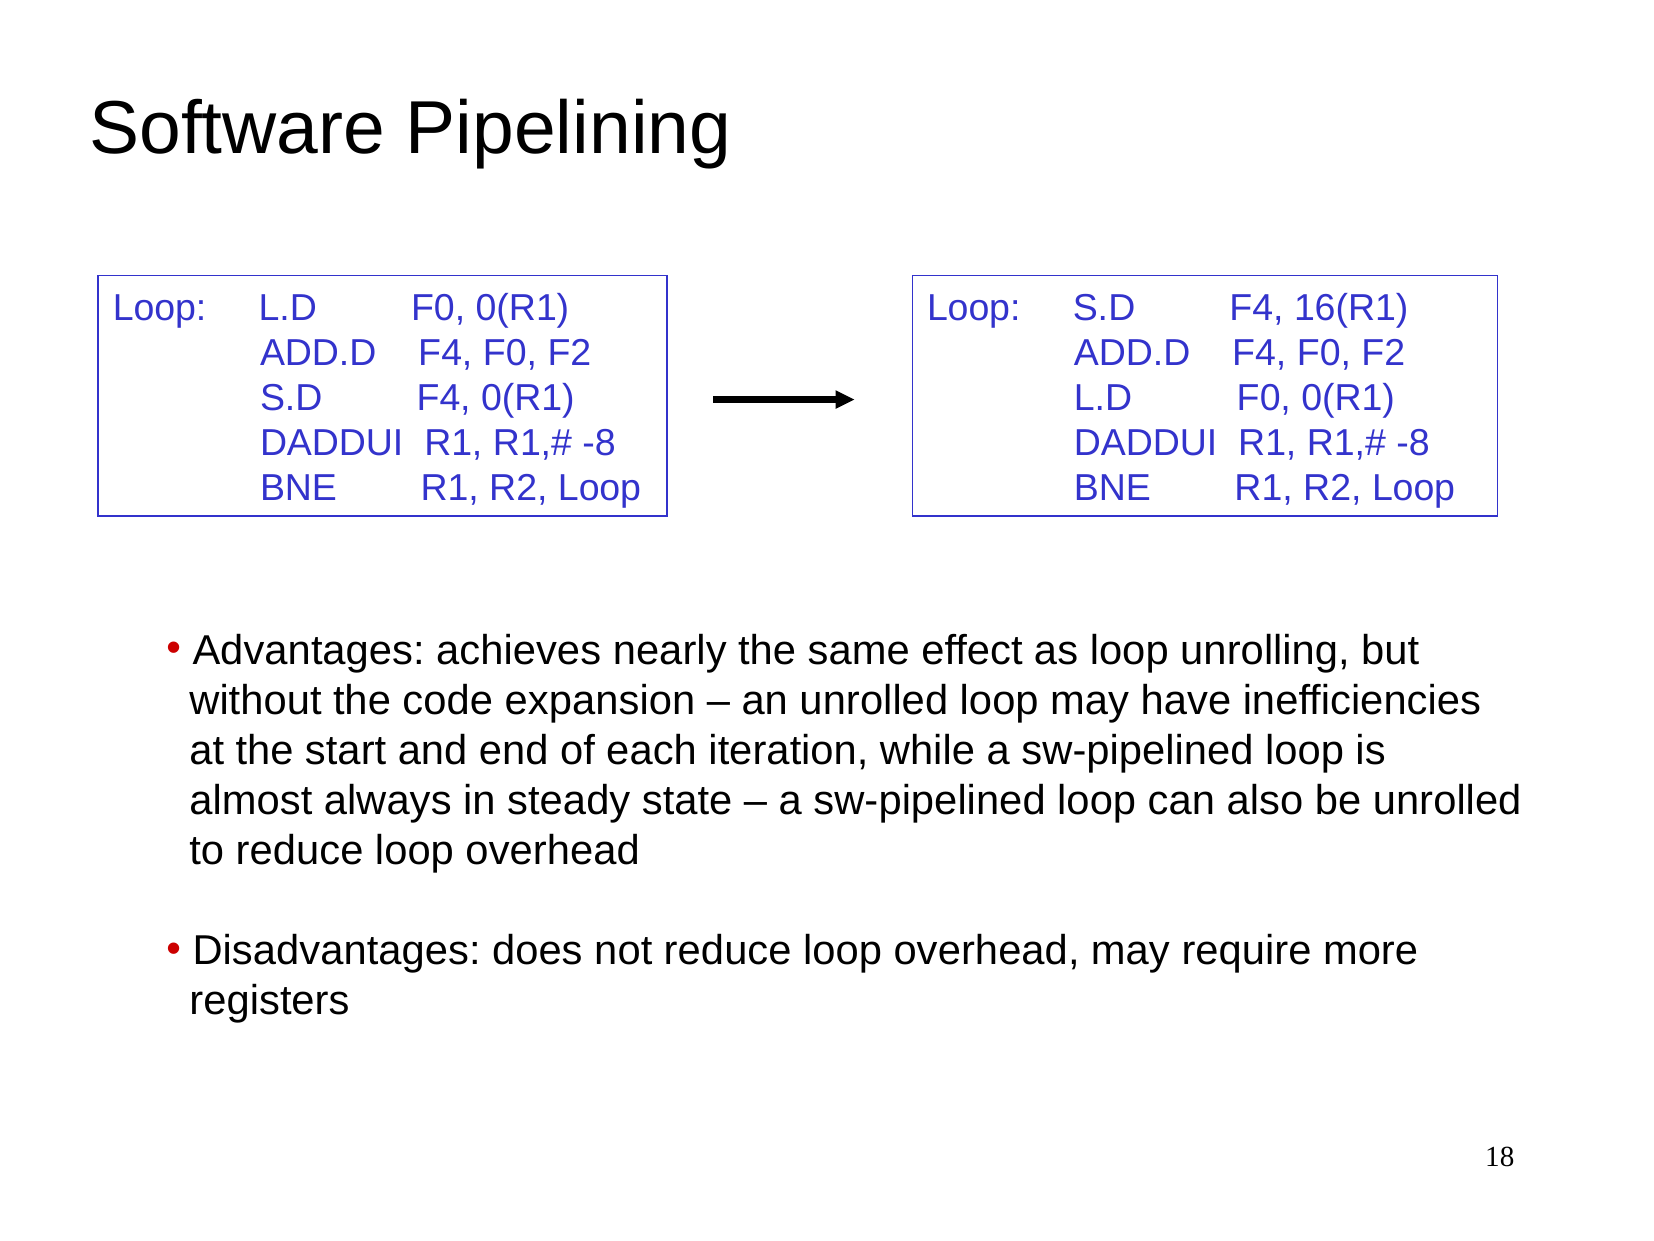

Software Pipelining
Loop: L.D F0, 0(R1)
 ADD.D F4, F0, F2
 S.D F4, 0(R1)
 DADDUI R1, R1,# -8
 BNE R1, R2, Loop
Loop: S.D F4, 16(R1)
 ADD.D F4, F0, F2
 L.D F0, 0(R1)
 DADDUI R1, R1,# -8
 BNE R1, R2, Loop
 Advantages: achieves nearly the same effect as loop unrolling, but
 without the code expansion – an unrolled loop may have inefficiencies
 at the start and end of each iteration, while a sw-pipelined loop is
 almost always in steady state – a sw-pipelined loop can also be unrolled
 to reduce loop overhead
 Disadvantages: does not reduce loop overhead, may require more
 registers